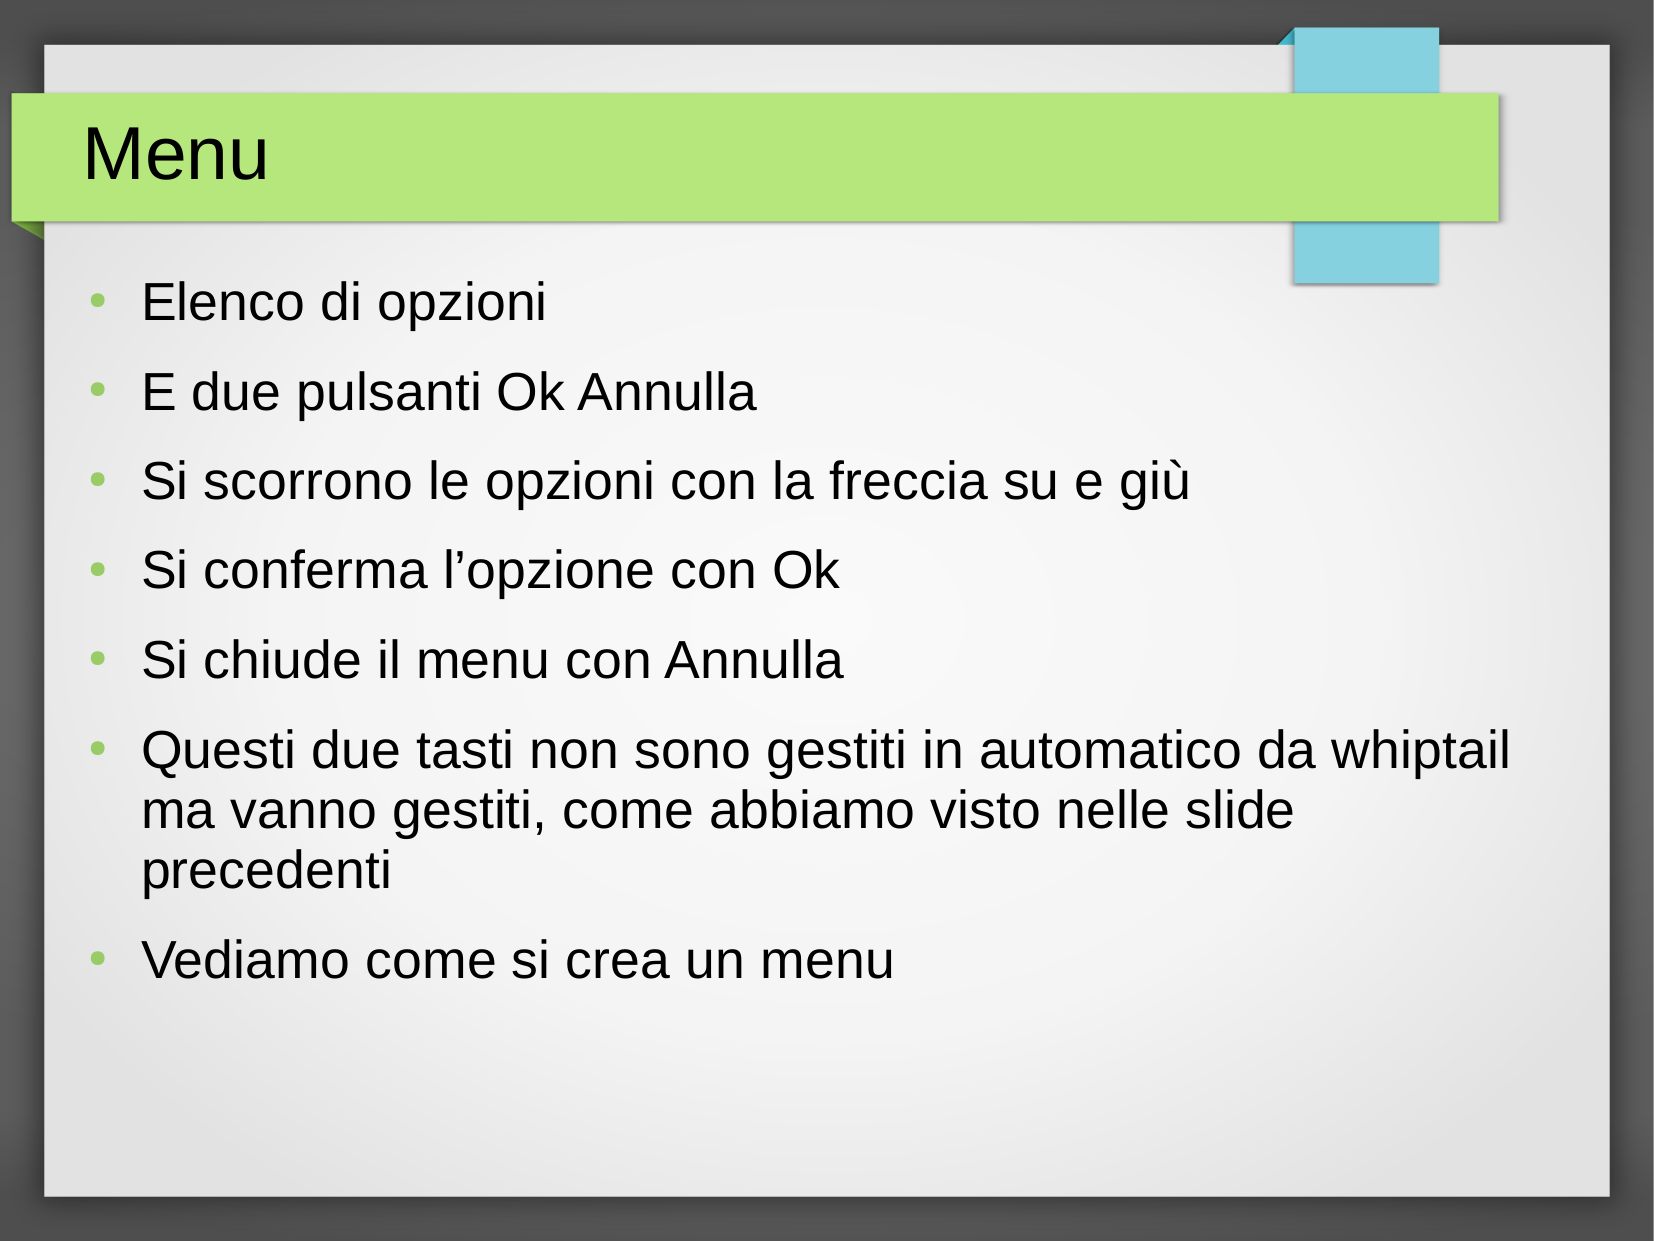

# Menu
Elenco di opzioni
E due pulsanti Ok Annulla
Si scorrono le opzioni con la freccia su e giù
Si conferma l’opzione con Ok
Si chiude il menu con Annulla
Questi due tasti non sono gestiti in automatico da whiptail ma vanno gestiti, come abbiamo visto nelle slide precedenti
Vediamo come si crea un menu